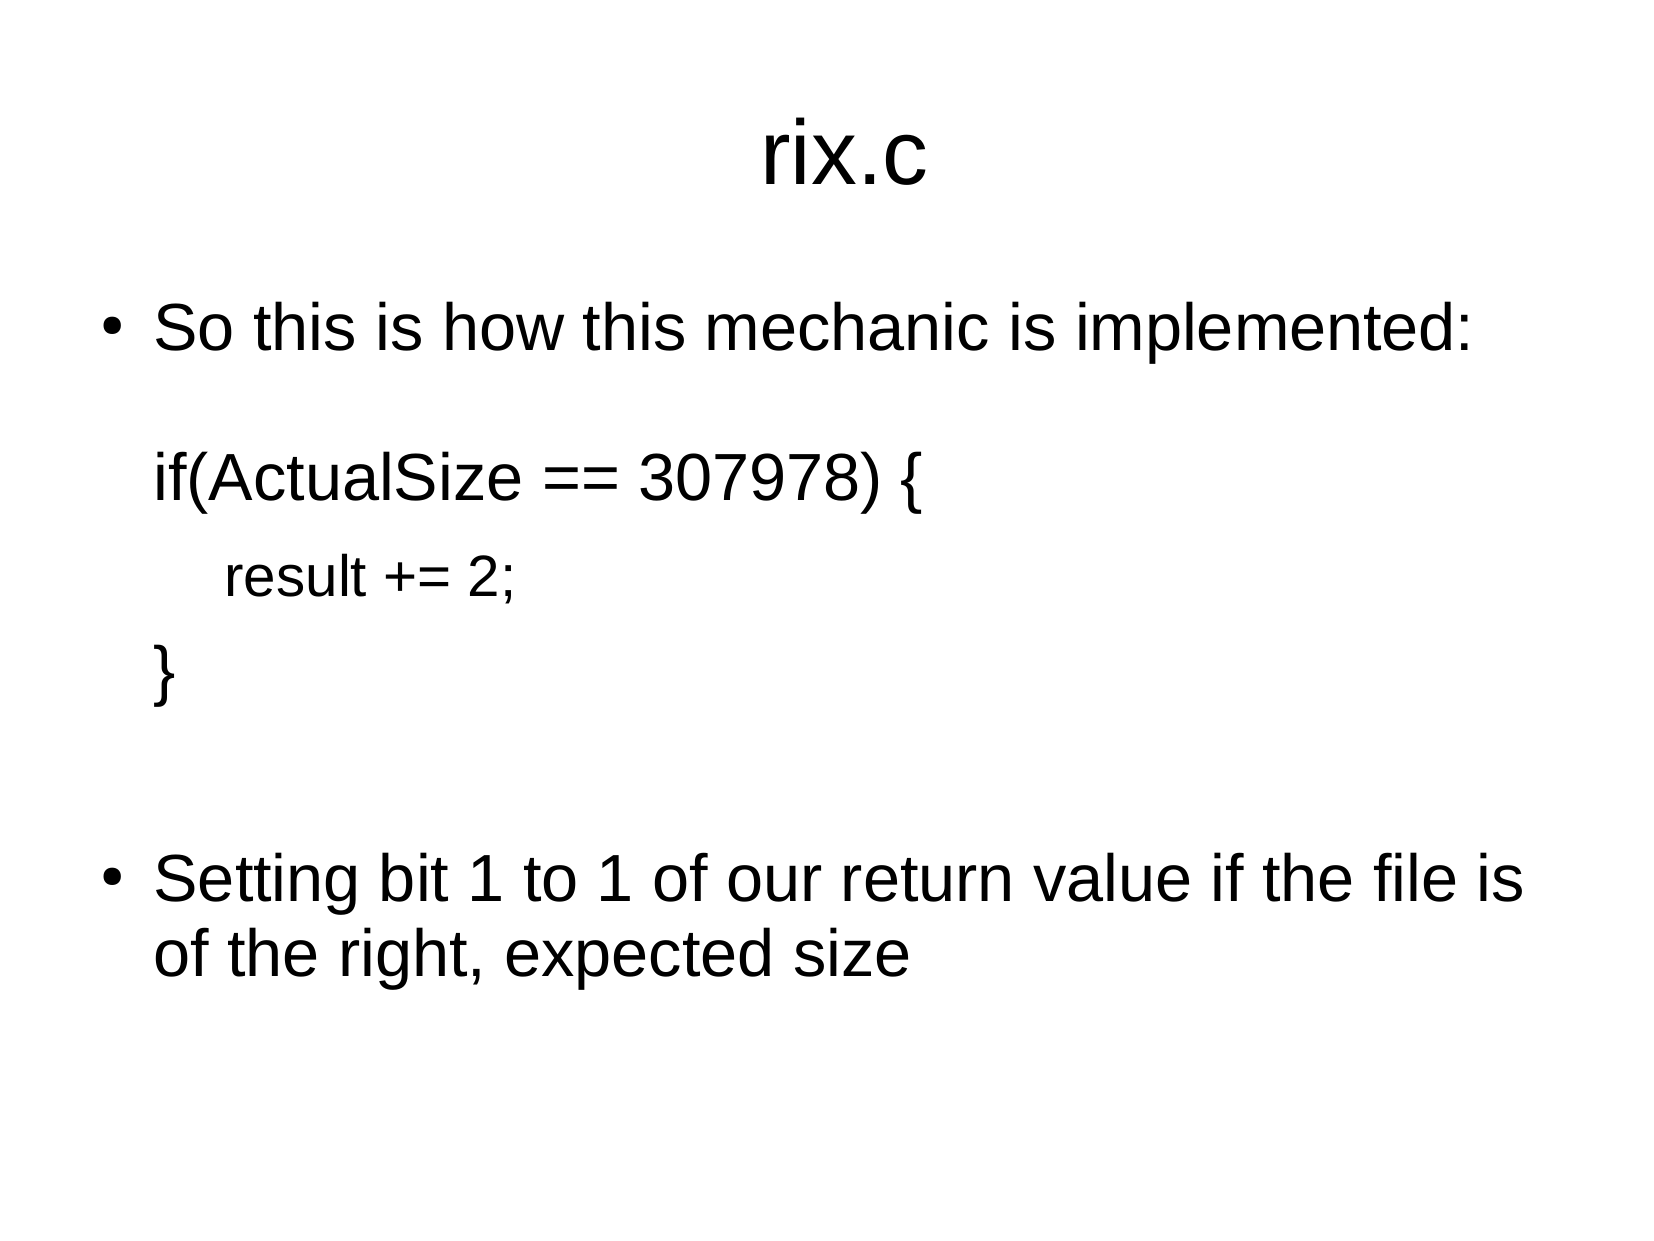

# rix.c
So this is how this mechanic is implemented:
if(ActualSize == 307978) {
result += 2;
}
Setting bit 1 to 1 of our return value if the file is of the right, expected size